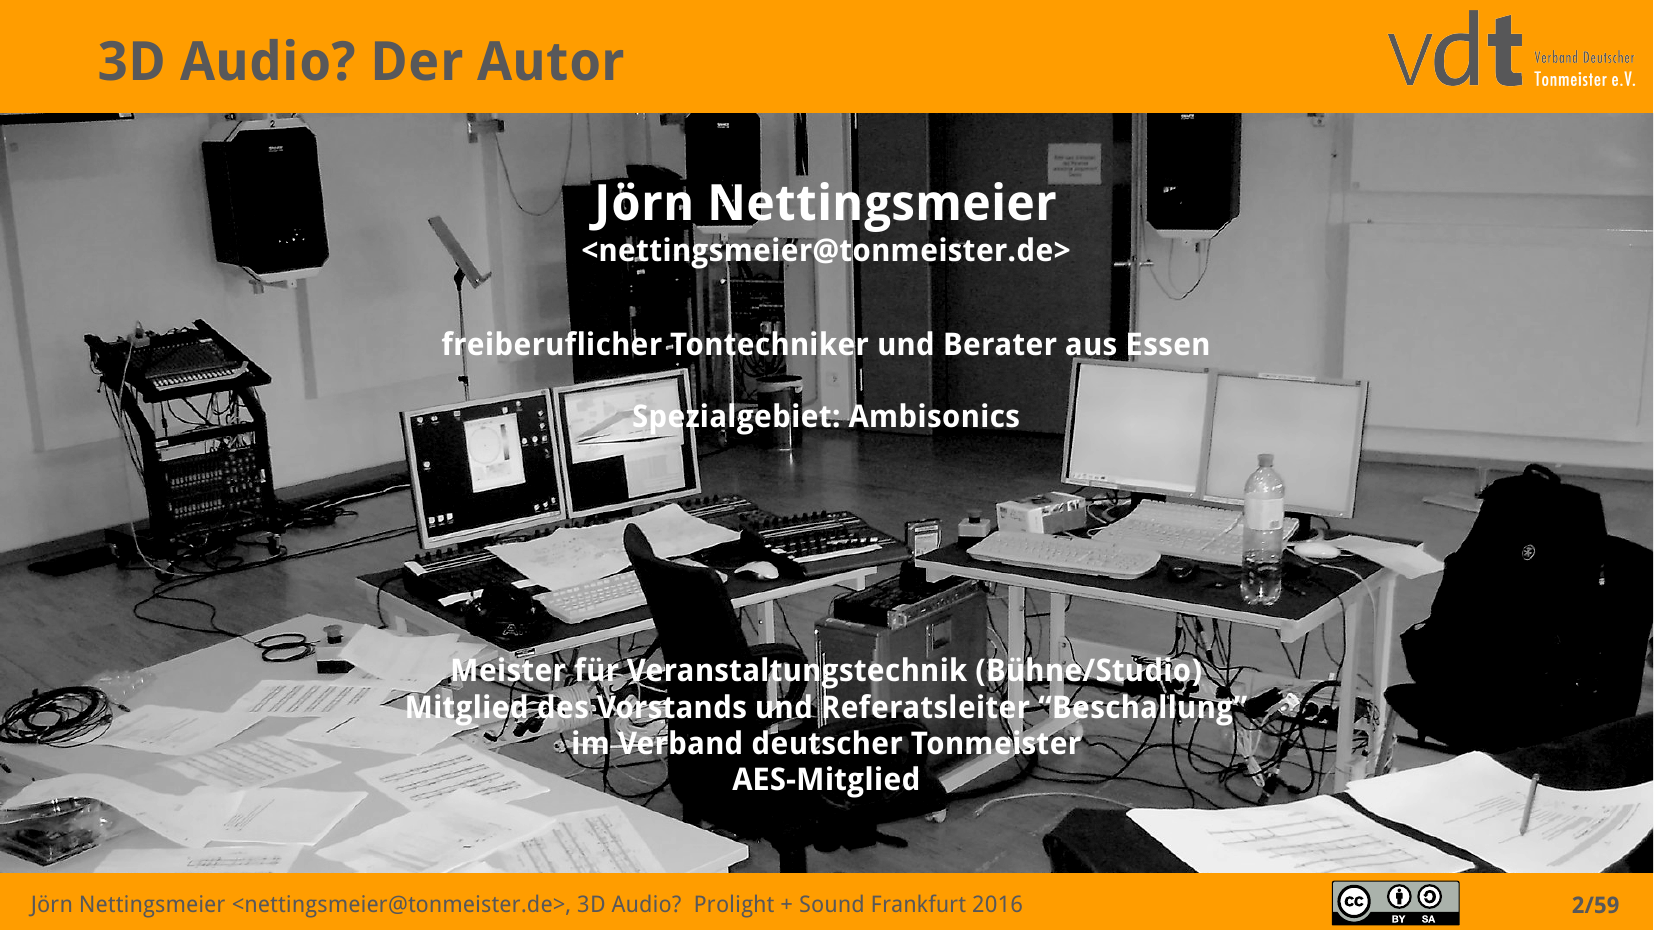

# 3D Audio? Der Autor
Jörn Nettingsmeier
<nettingsmeier@tonmeister.de>
freiberuflicher Tontechniker und Berater aus Essen
Spezialgebiet: Ambisonics
Meister für Veranstaltungstechnik (Bühne/Studio)
Mitglied des Vorstands und Referatsleiter “Beschallung”
im Verband deutscher Tonmeister
AES-Mitglied